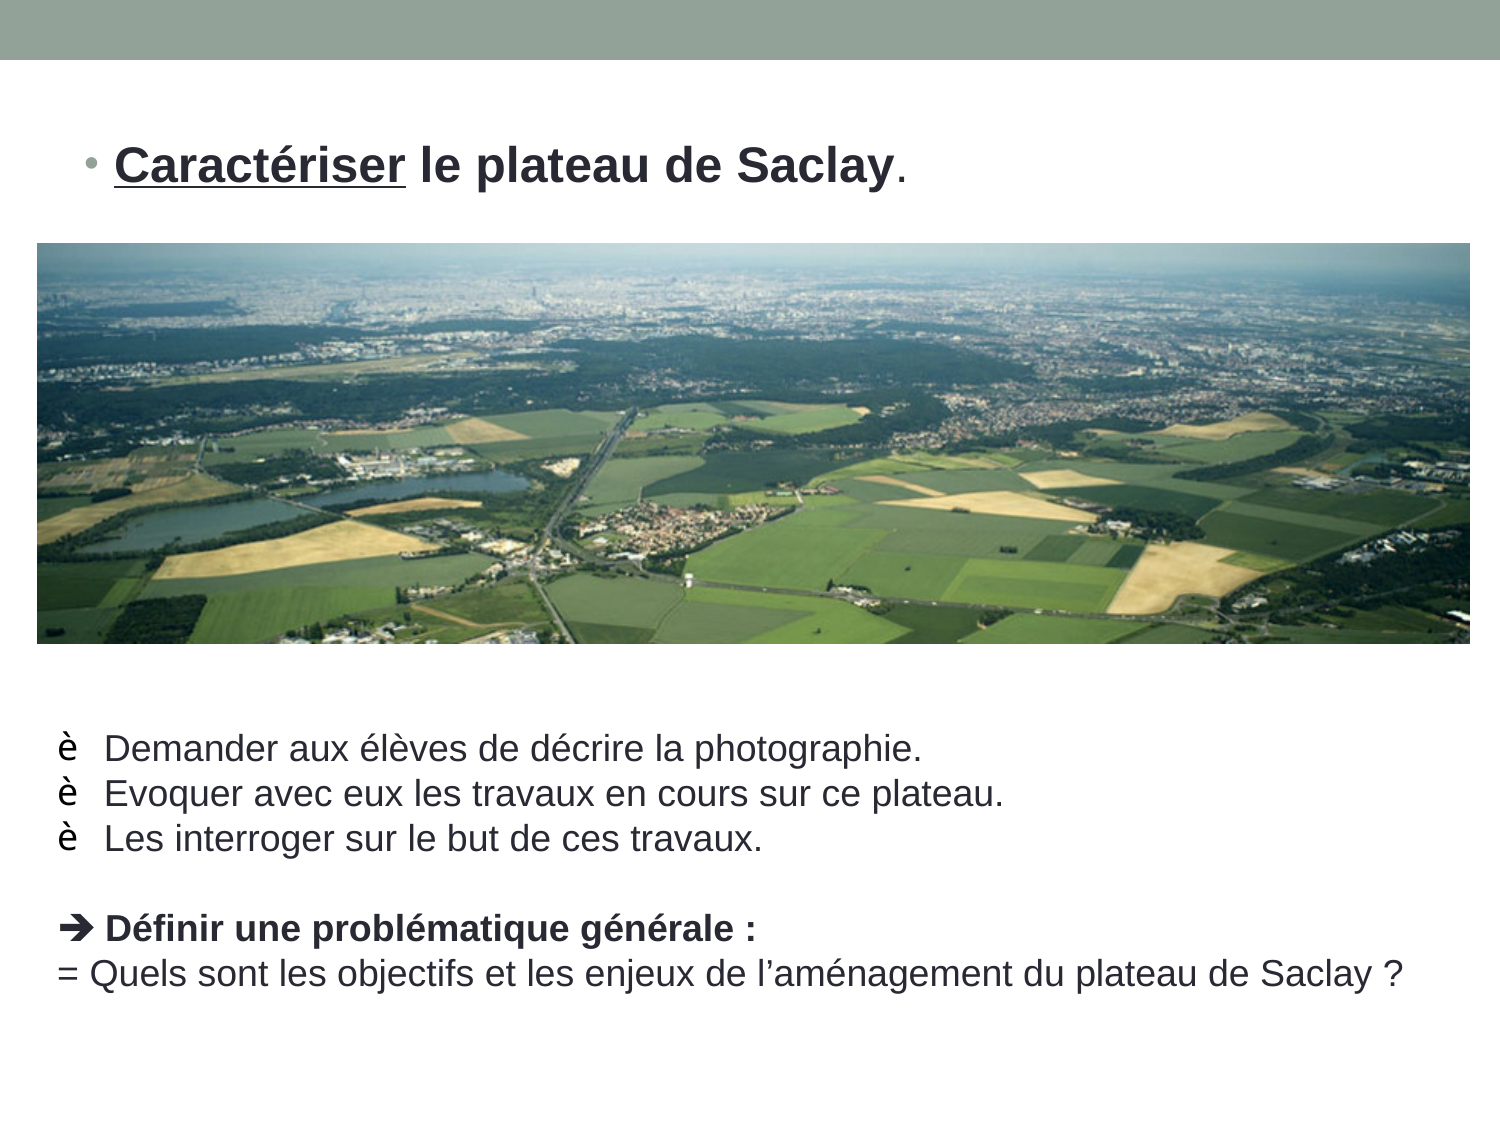

# Caractériser le plateau de Saclay.
Demander aux élèves de décrire la photographie.
Evoquer avec eux les travaux en cours sur ce plateau.
Les interroger sur le but de ces travaux.
 Définir une problématique générale :
= Quels sont les objectifs et les enjeux de l’aménagement du plateau de Saclay ?